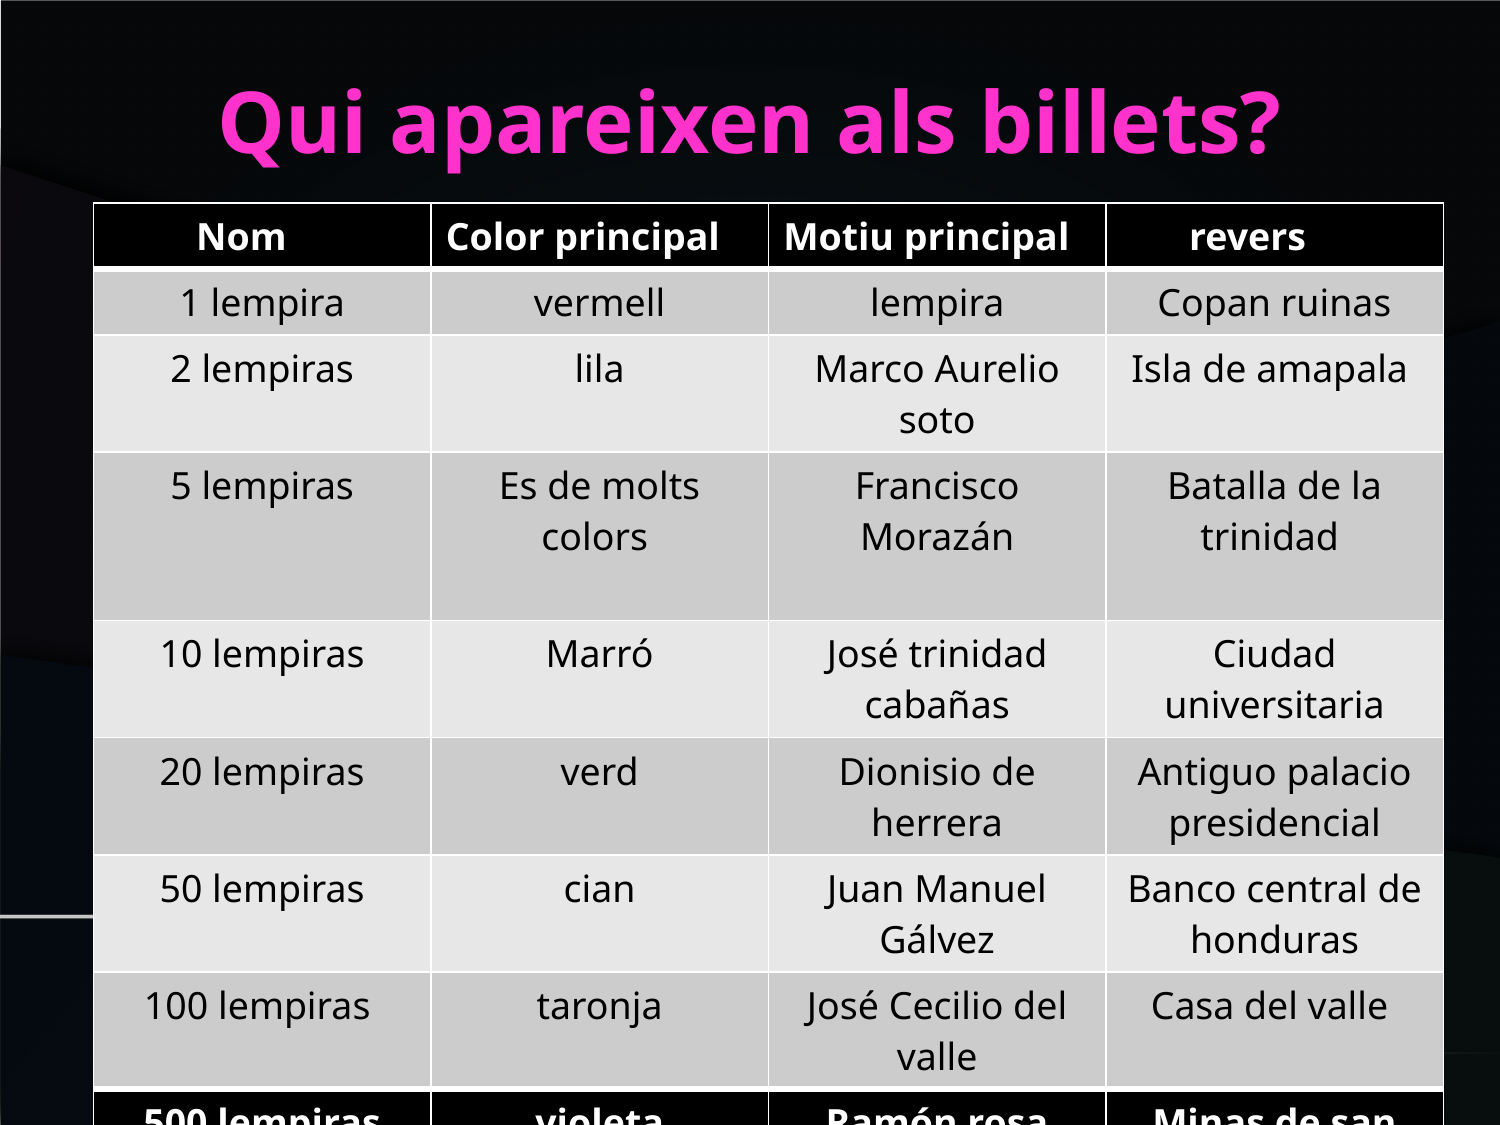

# Qui apareixen als billets?
| Nom | Color principal | Motiu principal | revers |
| --- | --- | --- | --- |
| 1 lempira | vermell | lempira | Copan ruinas |
| 2 lempiras | lila | Marco Aurelio soto | Isla de amapala |
| 5 lempiras | Es de molts colors | Francisco Morazán | Batalla de la trinidad |
| 10 lempiras | Marró | José trinidad cabañas | Ciudad universitaria |
| 20 lempiras | verd | Dionisio de herrera | Antiguo palacio presidencial |
| 50 lempiras | cian | Juan Manuel Gálvez | Banco central de honduras |
| 100 lempiras | taronja | José Cecilio del valle | Casa del valle |
| 500 lempiras | violeta | Ramón rosa | Minas de san Juancito |